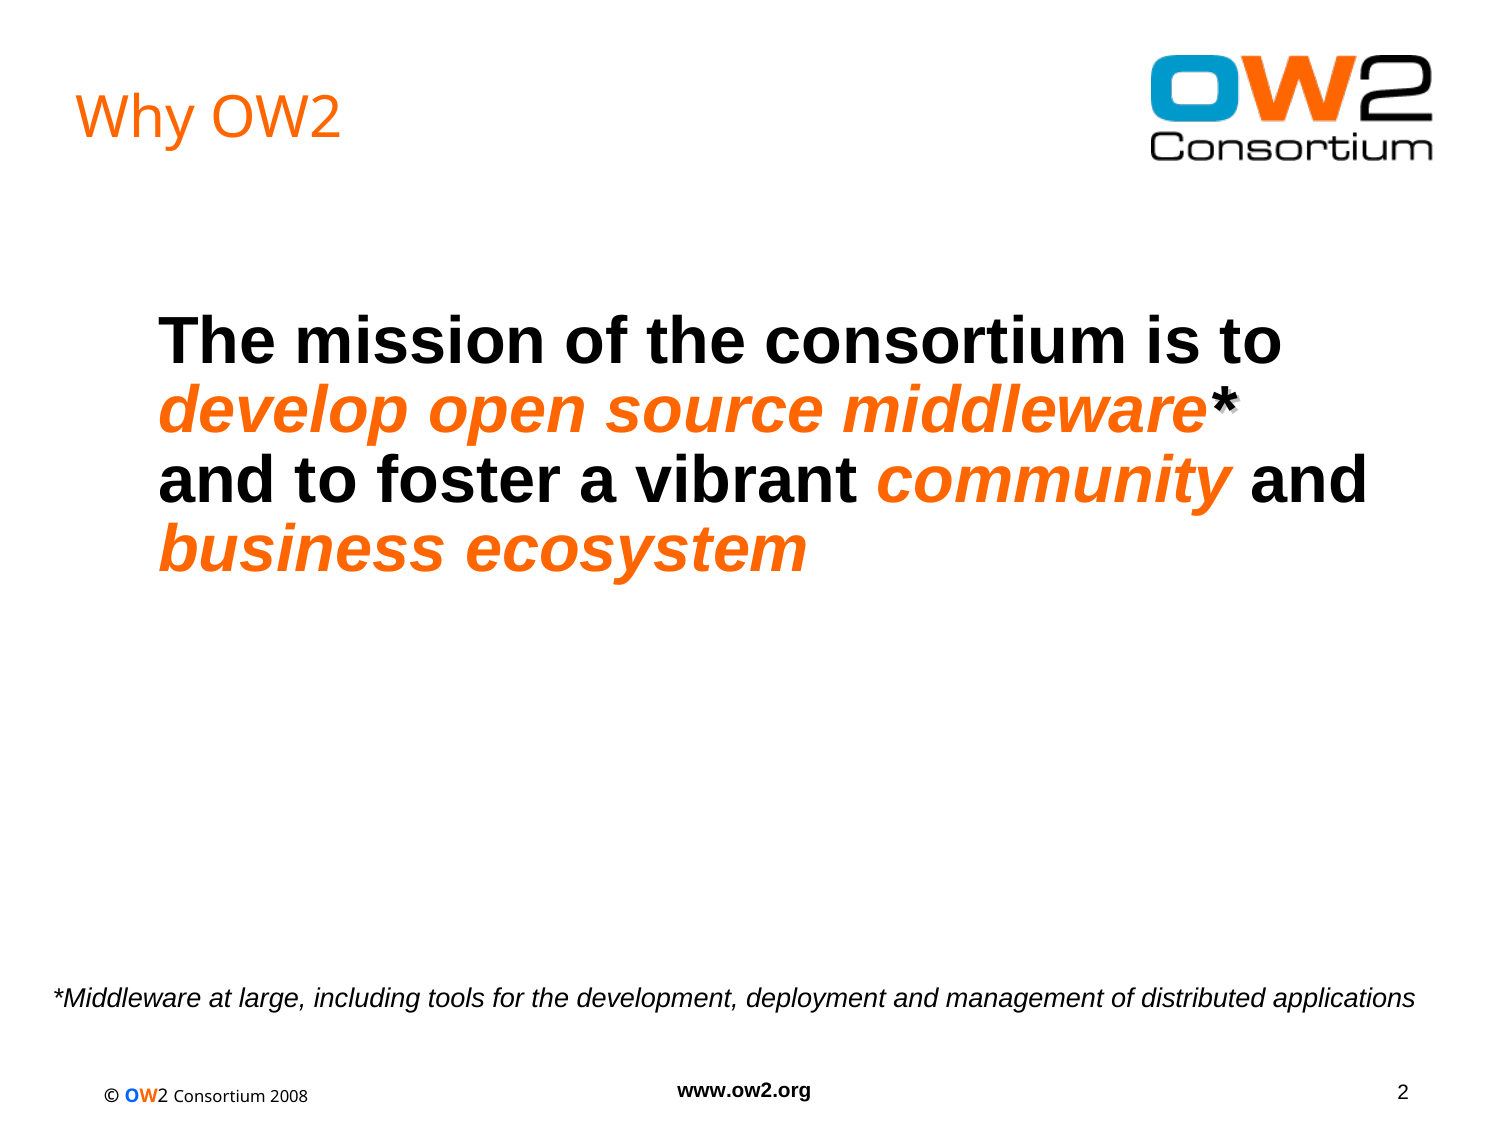

# Why OW2
The mission of the consortium is to
develop open source middleware*
and to foster a vibrant community and
business ecosystem
*Middleware at large, including tools for the development, deployment and management of distributed applications
2